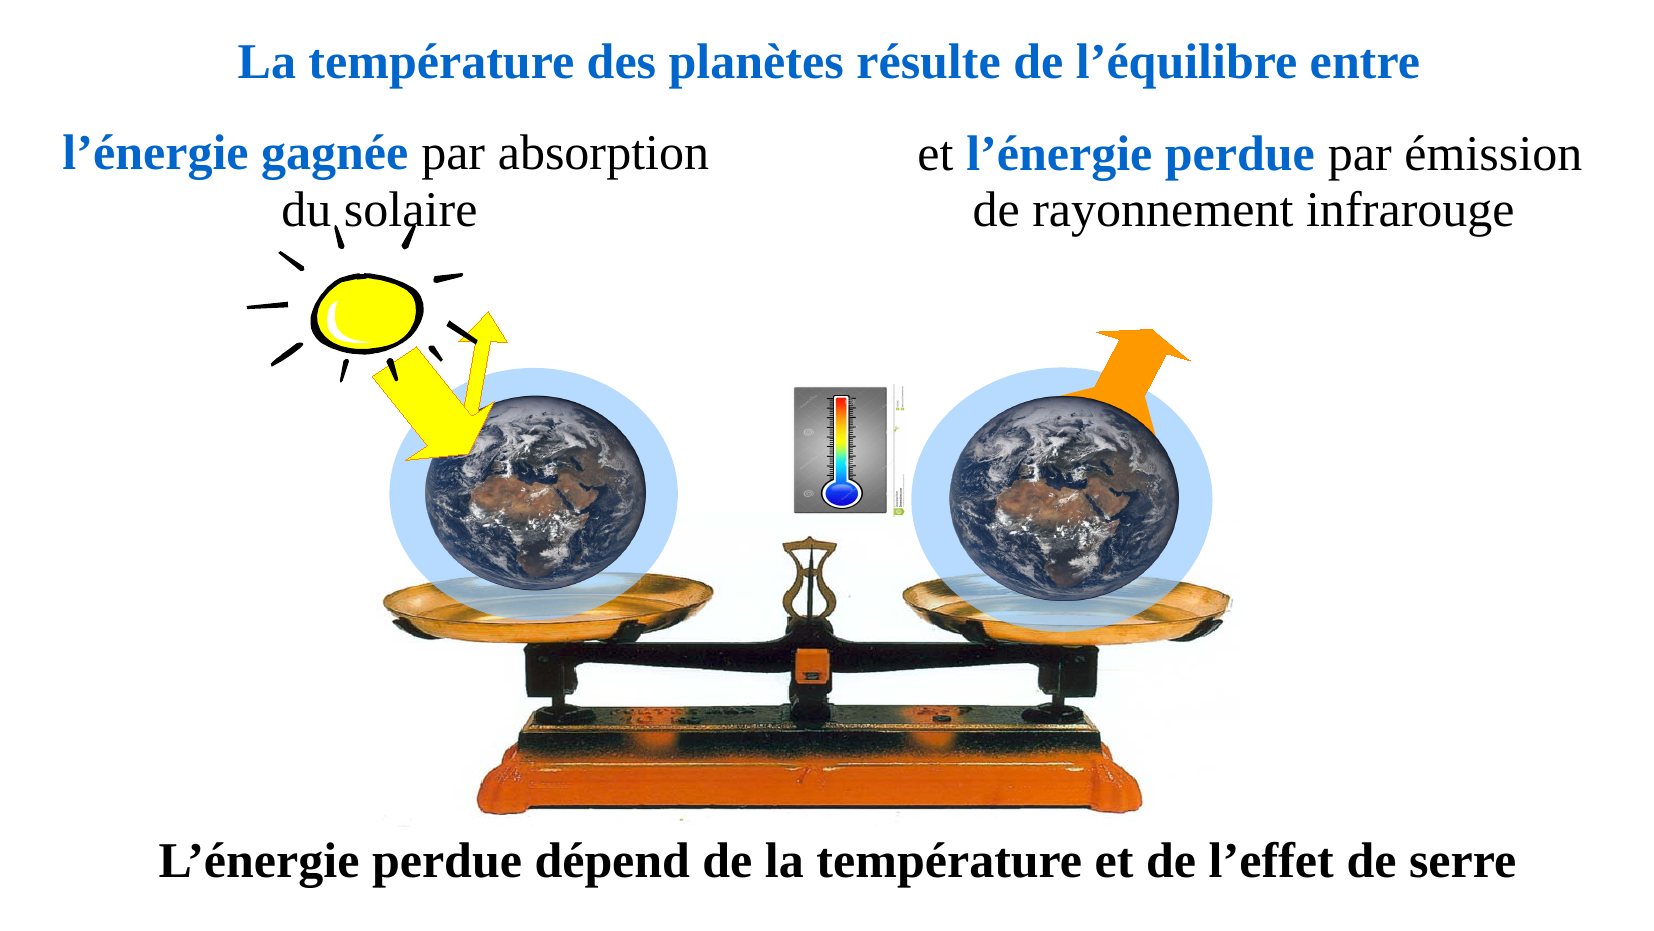

La température des planètes résulte de l’équilibre entre
l’énergie gagnée par absorption du solaire
et l’énergie perdue par émission de rayonnement infrarouge
L’énergie perdue dépend de la température et de l’effet de serre